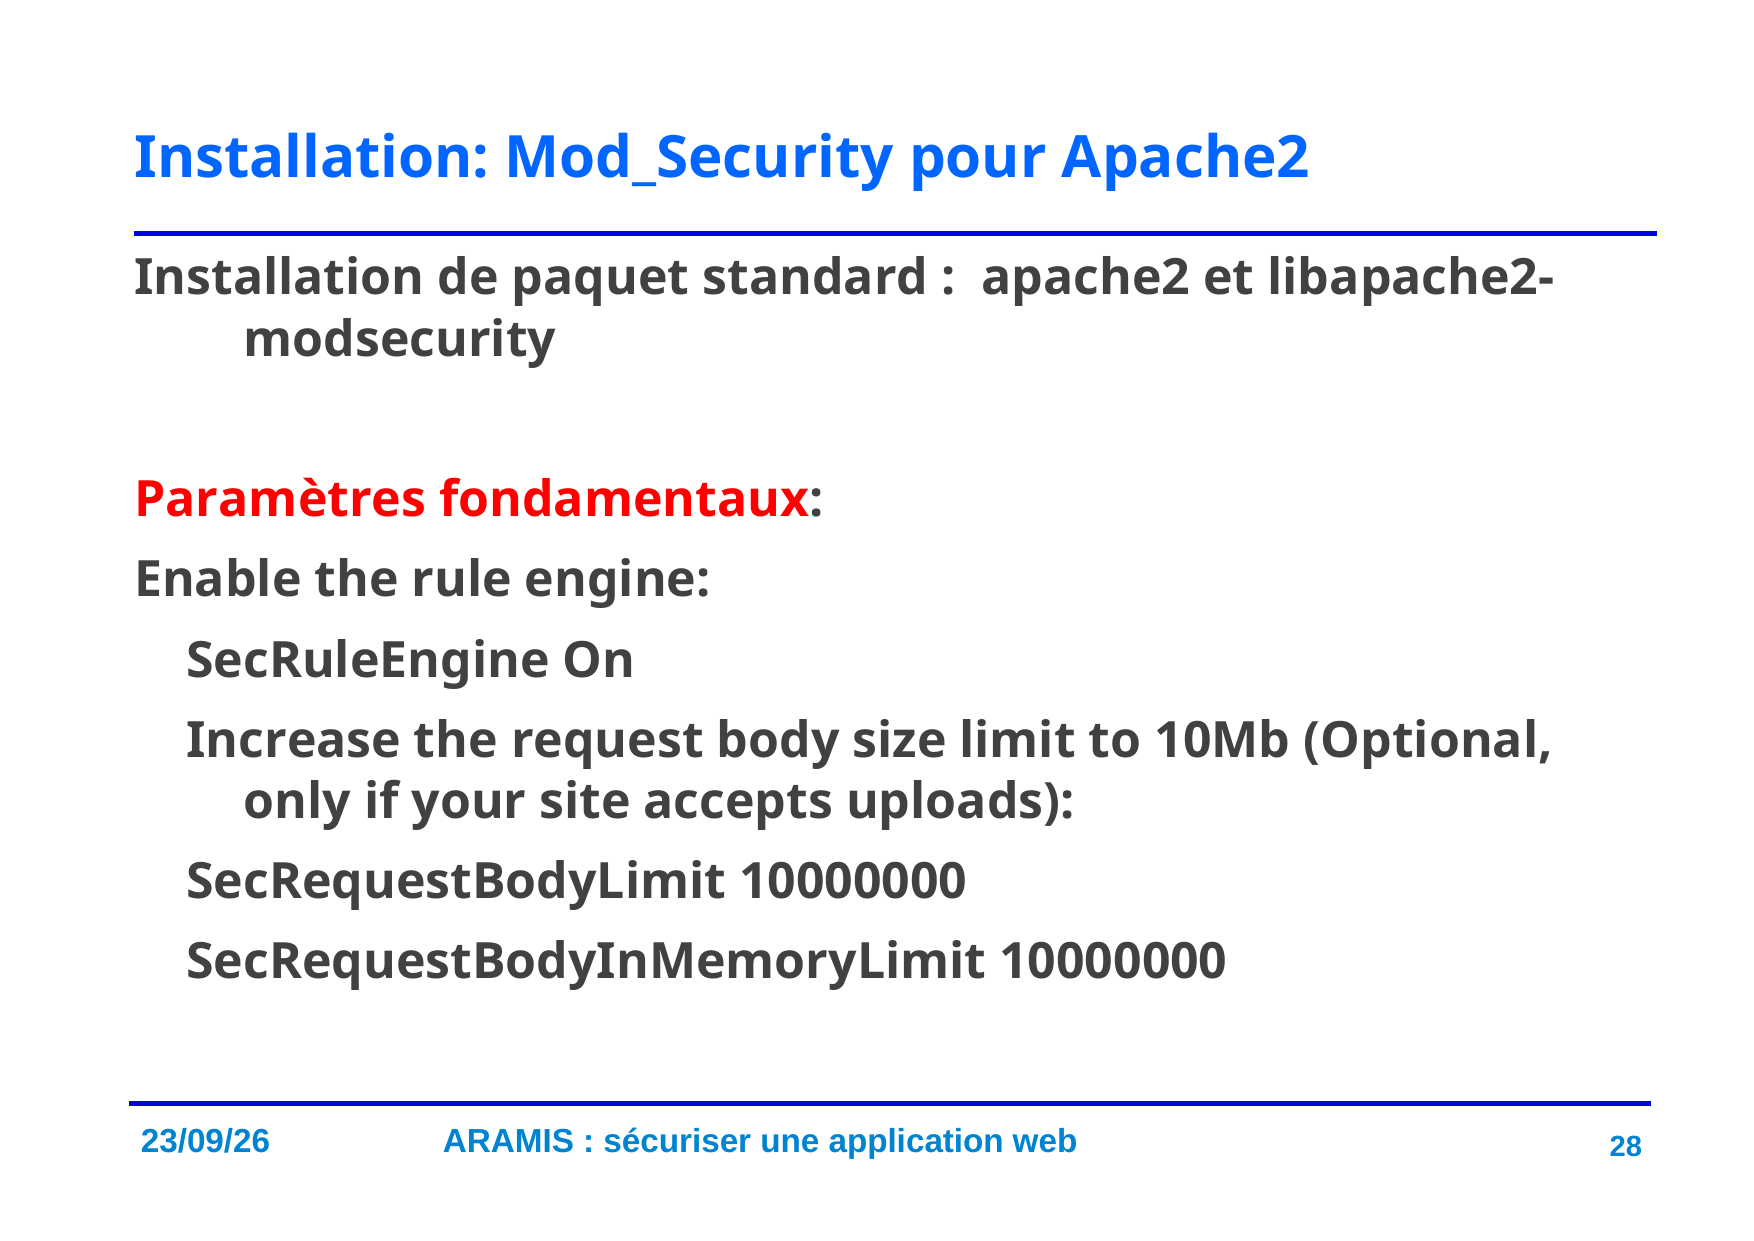

# Installation: Mod_Security pour Apache2
Installation de paquet standard : apache2 et libapache2-modsecurity
Paramètres fondamentaux:
Enable the rule engine:
 SecRuleEngine On
 Increase the request body size limit to 10Mb (Optional, only if your site accepts uploads):
 SecRequestBodyLimit 10000000
 SecRequestBodyInMemoryLimit 10000000
ARAMIS : sécuriser une application web
28